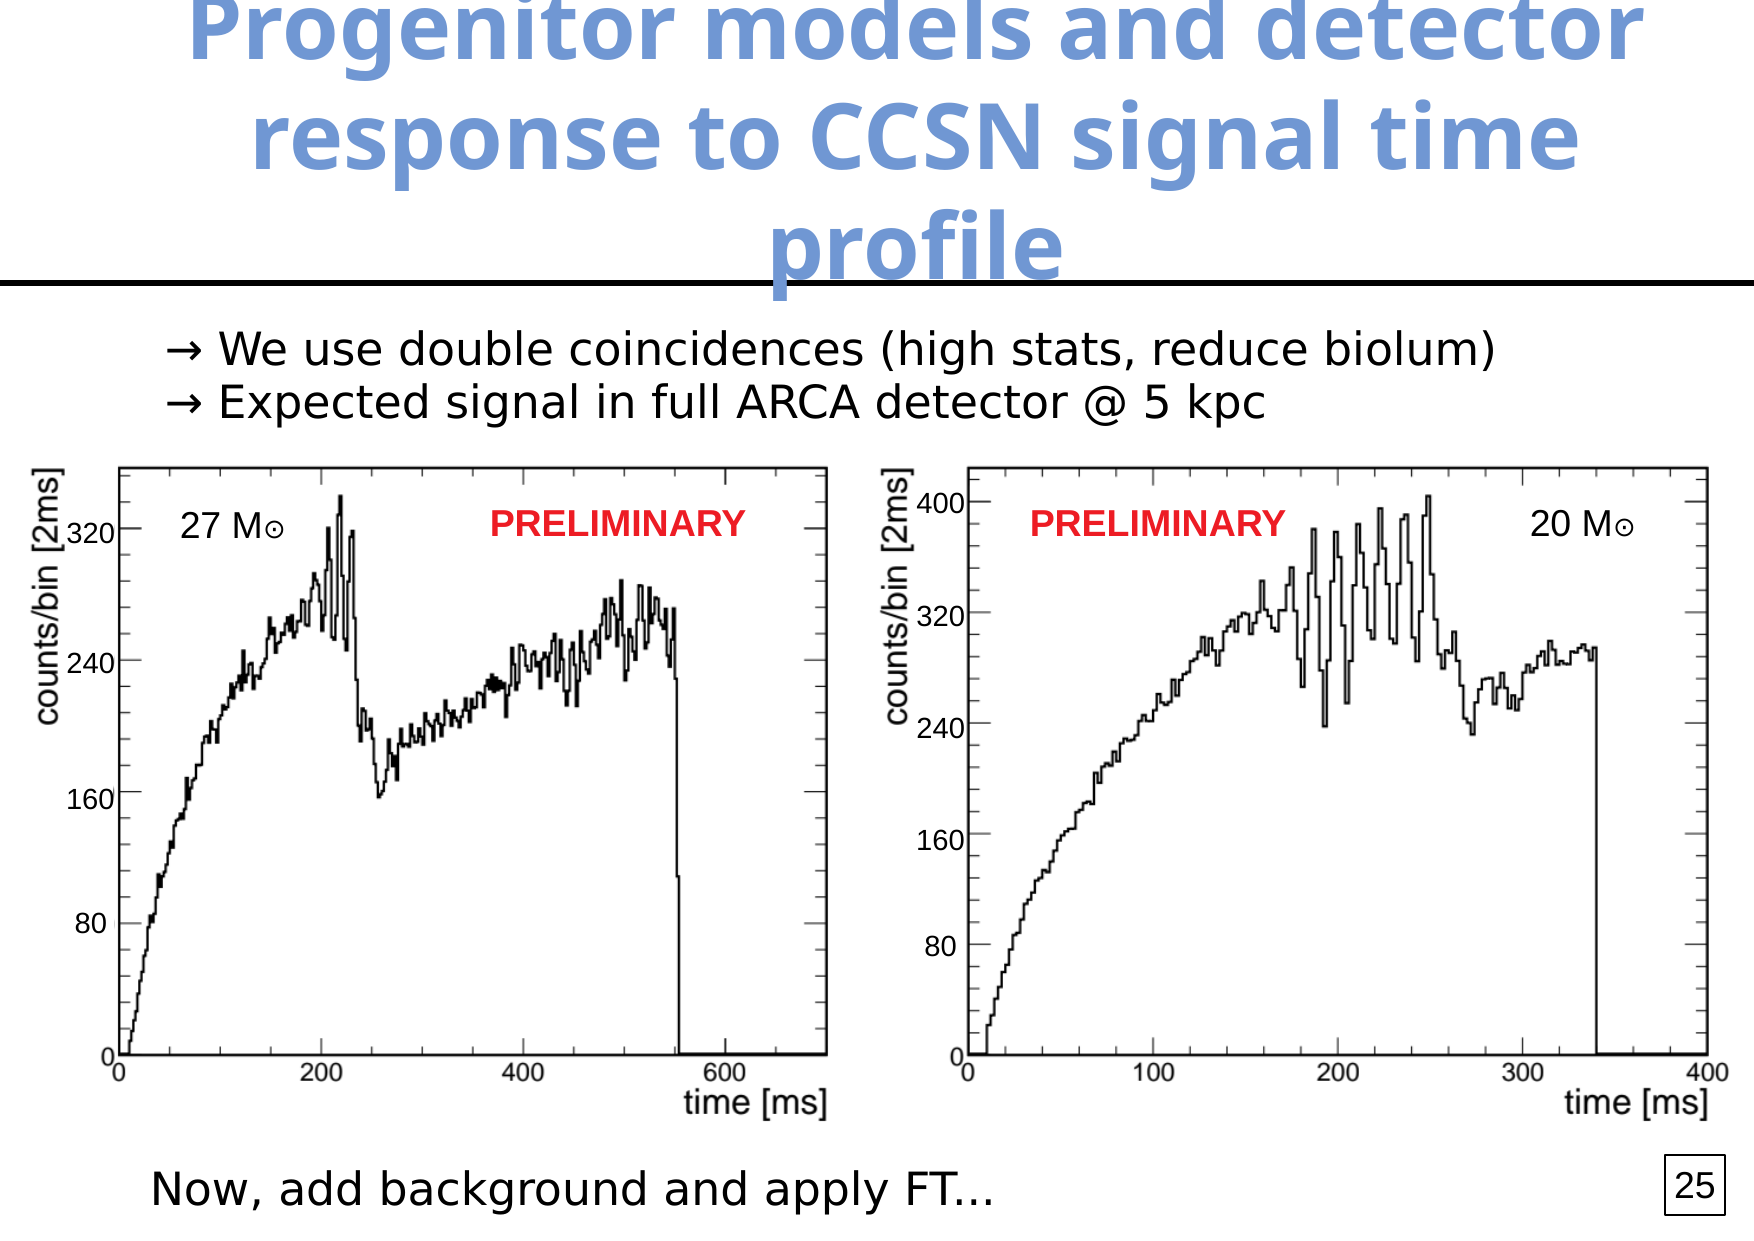

Progenitor models and detector response to CCSN signal time profile
→ We use double coincidences (high stats, reduce biolum)
→ Expected signal in full ARCA detector @ 5 kpc
400
PRELIMINARY
PRELIMINARY
20 M⊙
27 M⊙
320
320
240
240
160
160
80
80
Now, add background and apply FT...
25